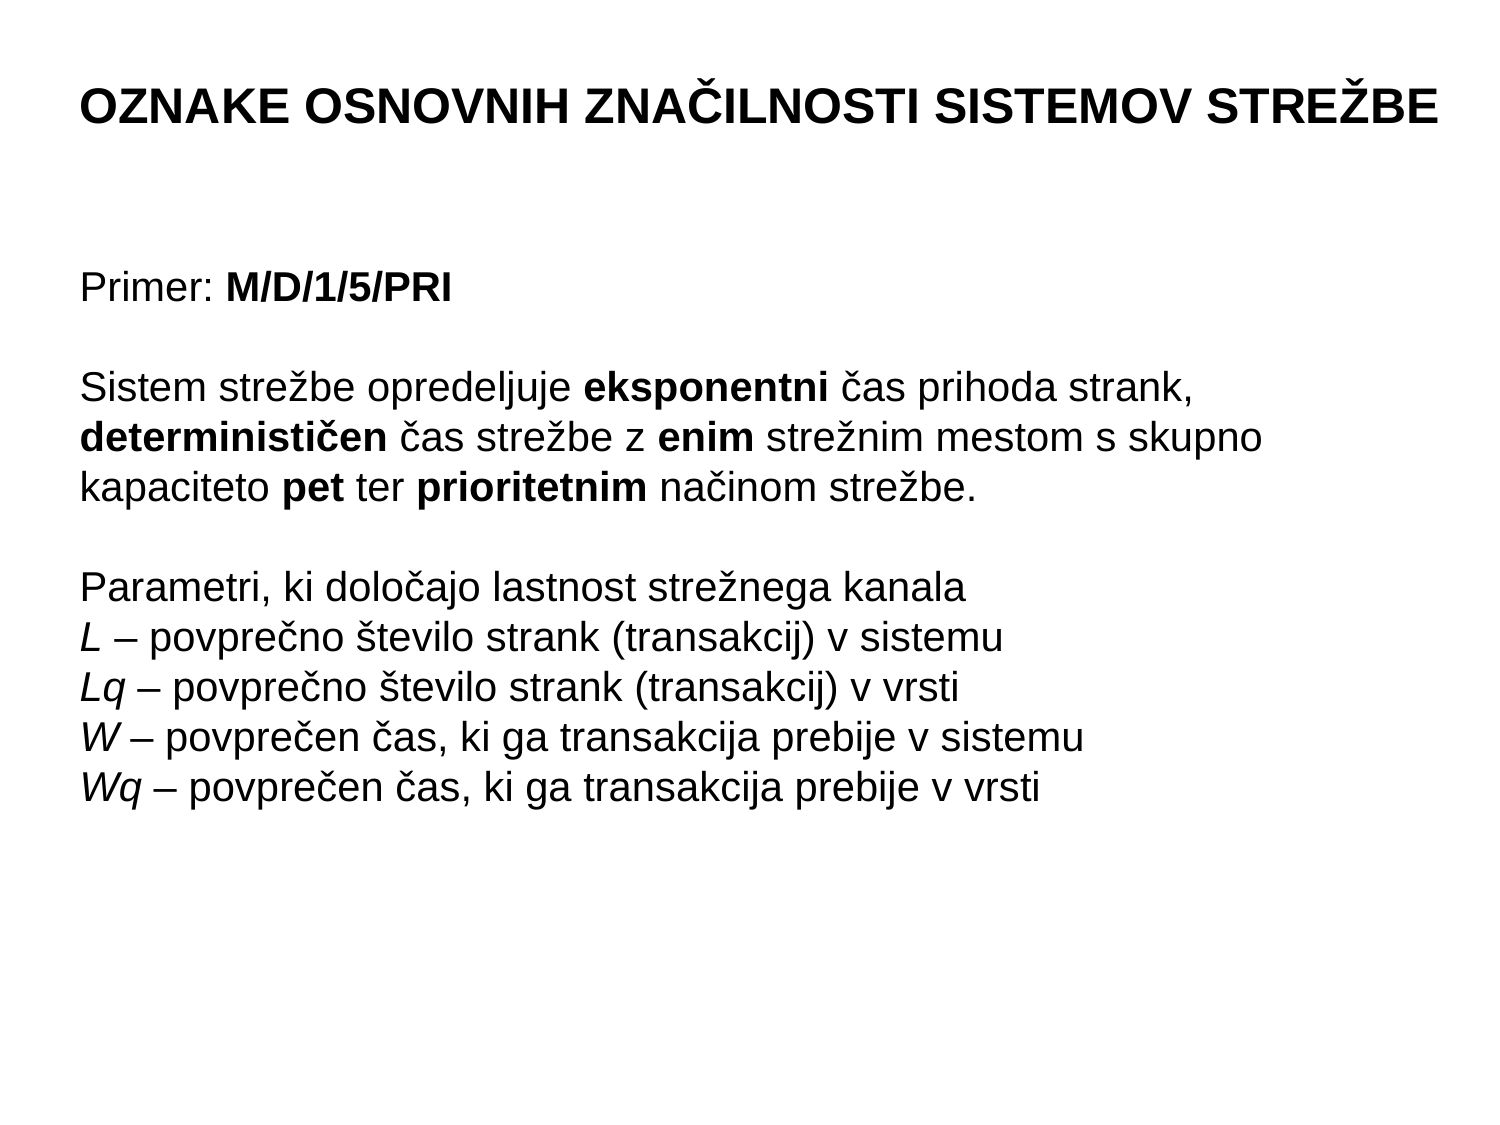

OZNAKE OSNOVNIH ZNAČILNOSTI SISTEMOV STREŽBE
Primer: M/D/1/5/PRI
Sistem strežbe opredeljuje eksponentni čas prihoda strank, determinističen čas strežbe z enim strežnim mestom s skupno kapaciteto pet ter prioritetnim načinom strežbe.
Parametri, ki določajo lastnost strežnega kanala
L – povprečno število strank (transakcij) v sistemu
Lq – povprečno število strank (transakcij) v vrsti
W – povprečen čas, ki ga transakcija prebije v sistemu
Wq – povprečen čas, ki ga transakcija prebije v vrsti